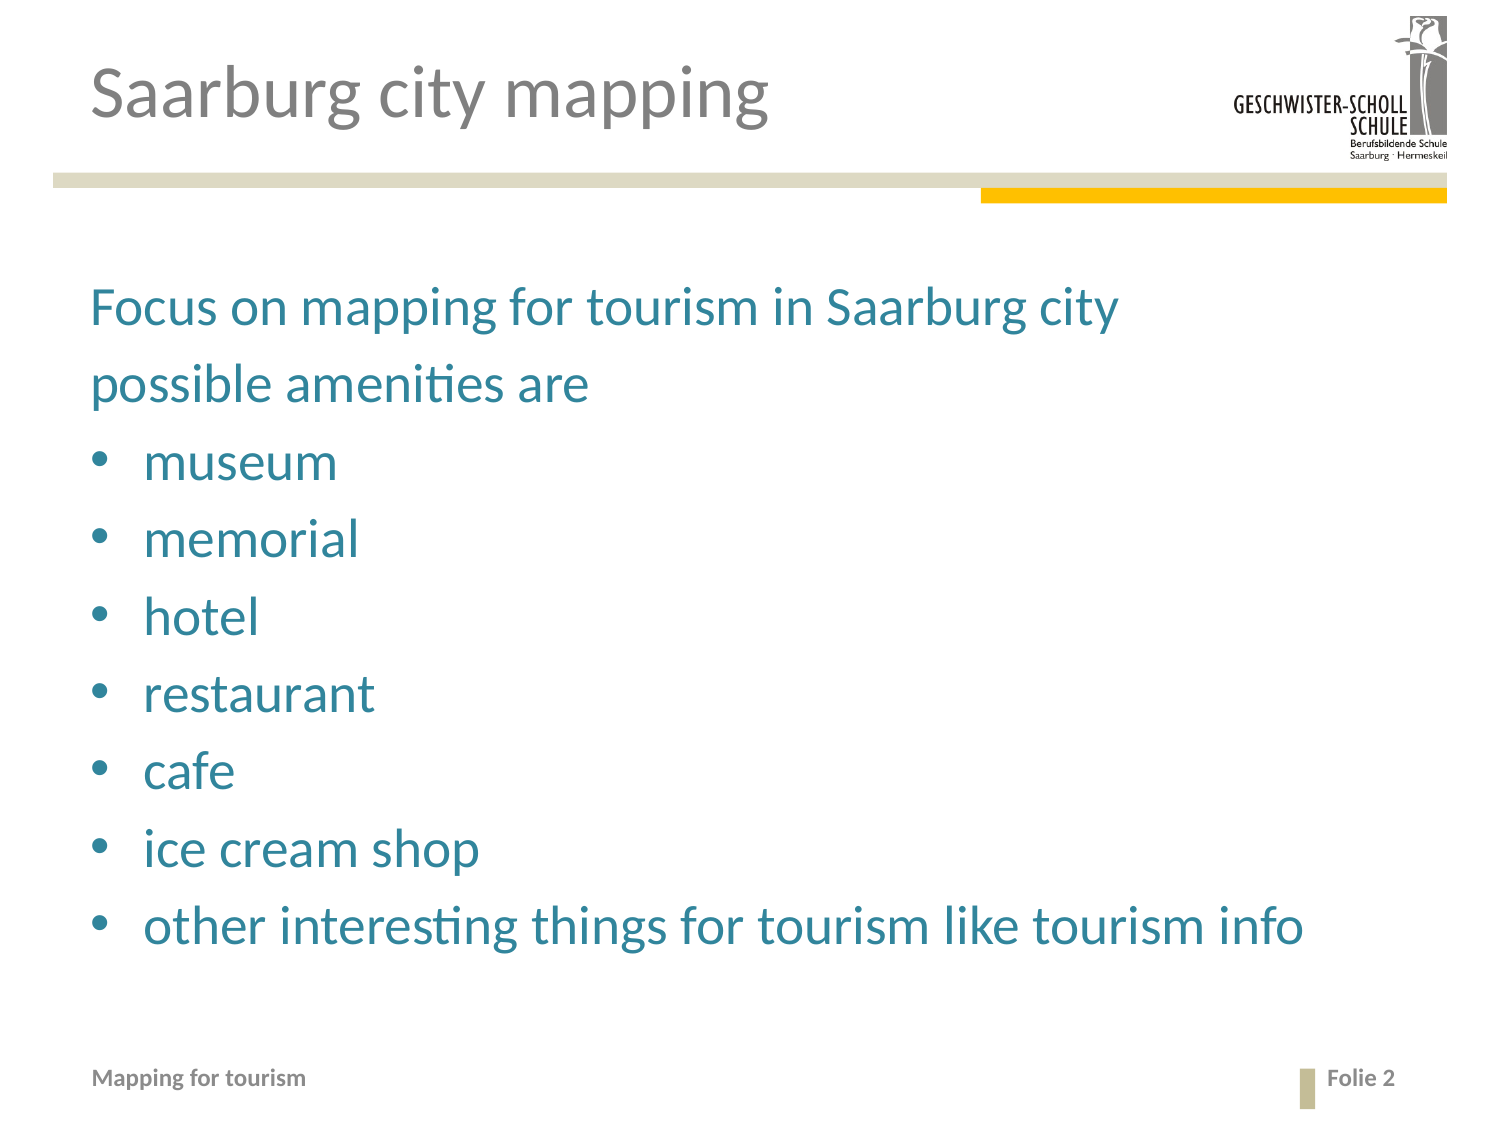

# Saarburg city mapping
Focus on mapping for tourism in Saarburg city
possible amenities are
museum
memorial
hotel
restaurant
cafe
ice cream shop
other interesting things for tourism like tourism info
Mapping for tourism
Folie